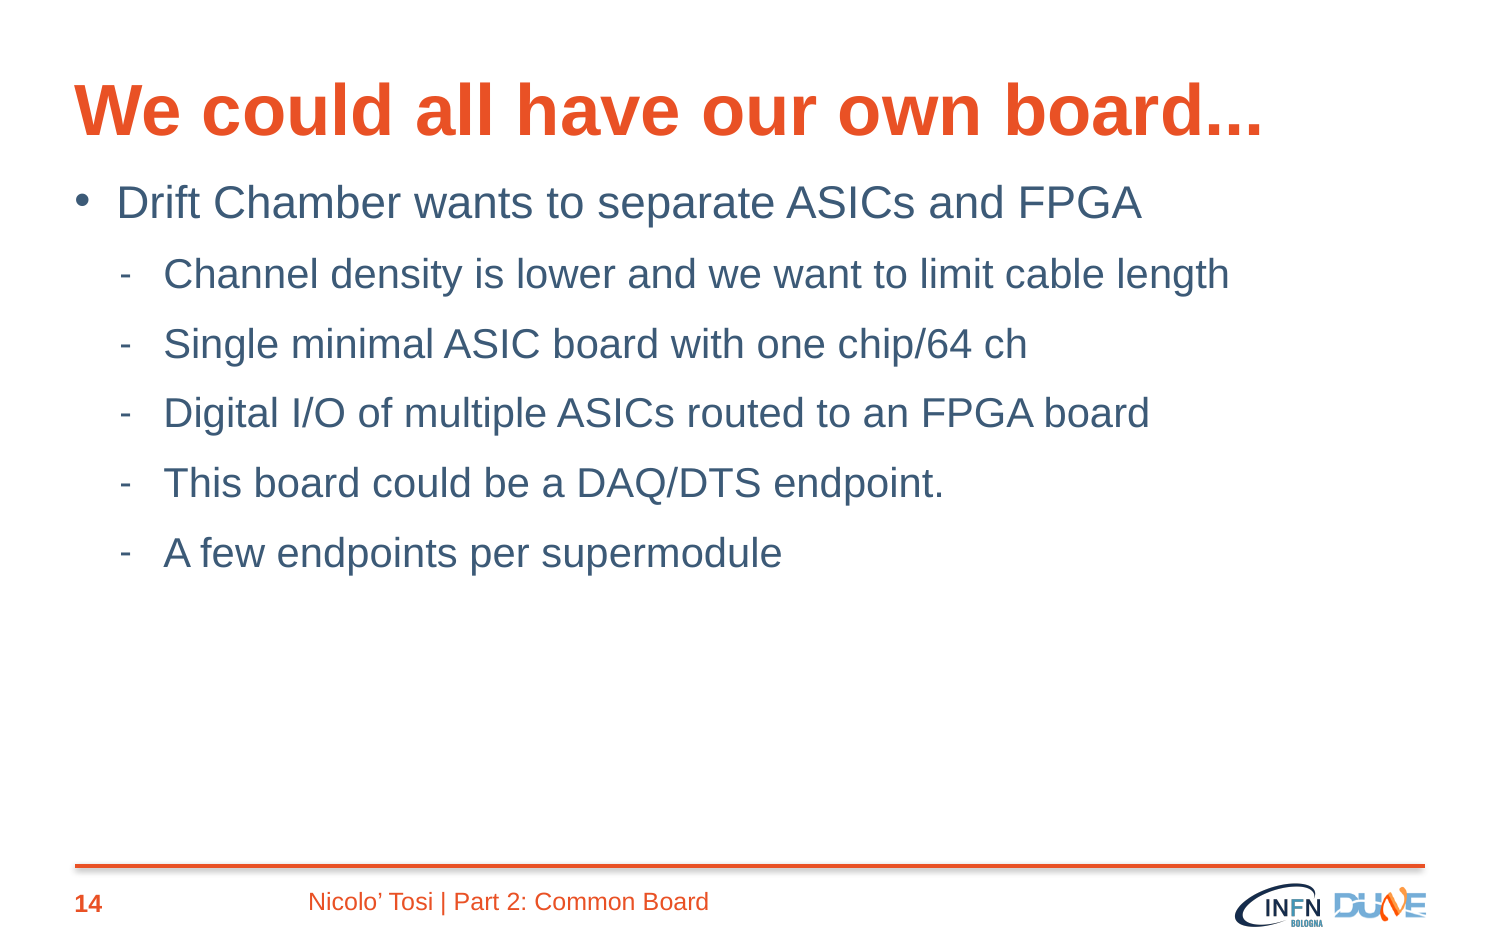

# We could all have our own board...
Drift Chamber wants to separate ASICs and FPGA
Channel density is lower and we want to limit cable length
Single minimal ASIC board with one chip/64 ch
Digital I/O of multiple ASICs routed to an FPGA board
This board could be a DAQ/DTS endpoint.
A few endpoints per supermodule
Nicolo’ Tosi | Part 2: Common Board